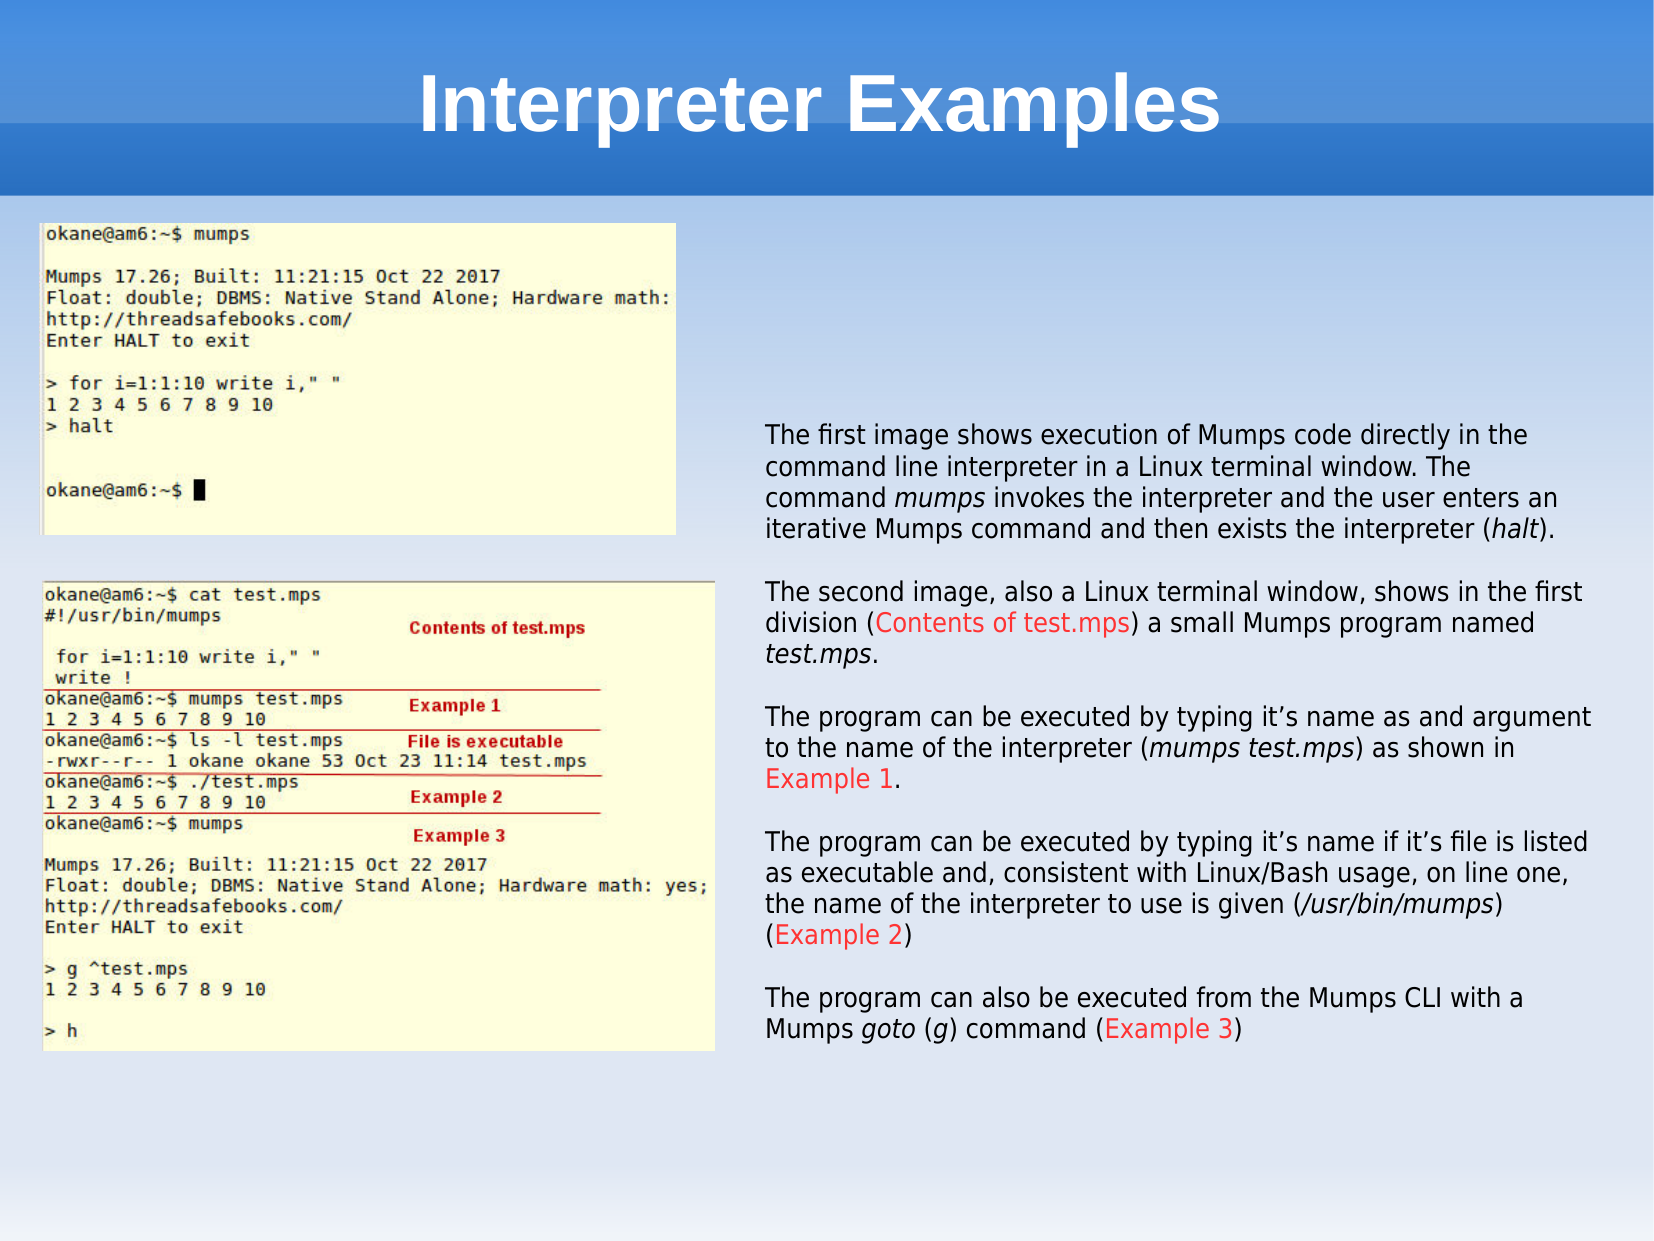

# Interpreter Examples
The first image shows execution of Mumps code directly in the command line interpreter in a Linux terminal window. The command mumps invokes the interpreter and the user enters an iterative Mumps command and then exists the interpreter (halt).
The second image, also a Linux terminal window, shows in the first division (Contents of test.mps) a small Mumps program named test.mps.
The program can be executed by typing it’s name as and argument to the name of the interpreter (mumps test.mps) as shown in Example 1.
The program can be executed by typing it’s name if it’s file is listed as executable and, consistent with Linux/Bash usage, on line one, the name of the interpreter to use is given (/usr/bin/mumps) (Example 2)
The program can also be executed from the Mumps CLI with a Mumps goto (g) command (Example 3)